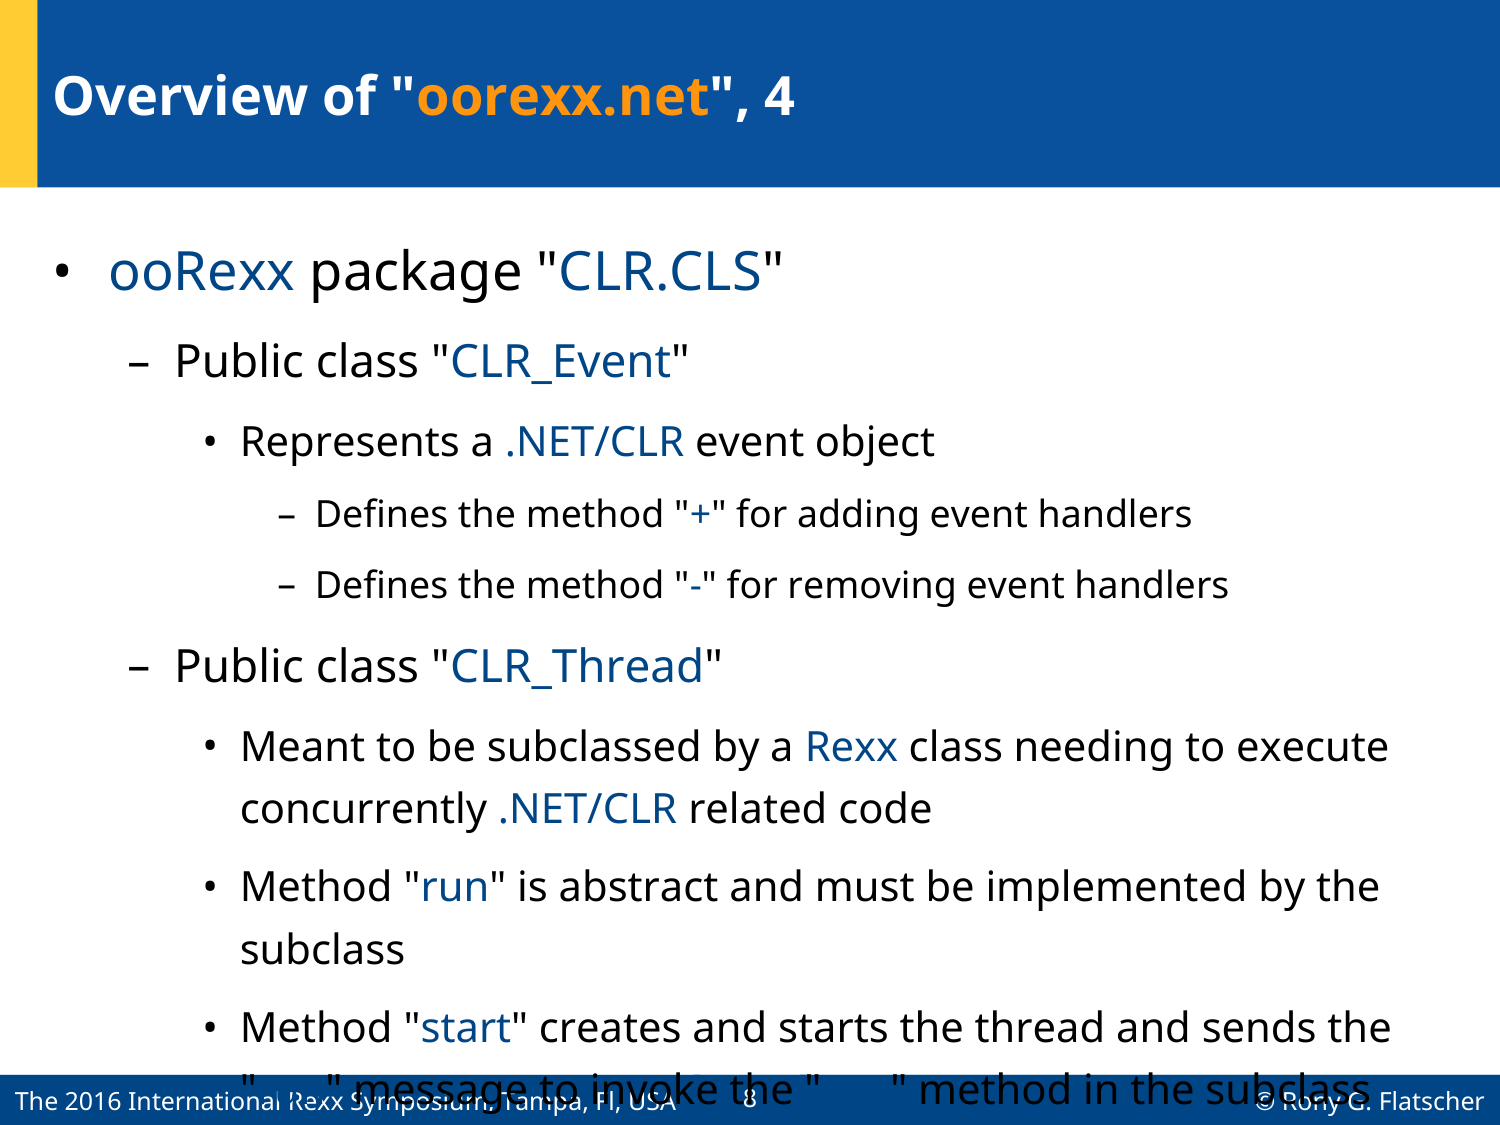

# Overview of "oorexx.net", 4
ooRexx package "CLR.CLS"
Public class "CLR_Event"
Represents a .NET/CLR event object
Defines the method "+" for adding event handlers
Defines the method "-" for removing event handlers
Public class "CLR_Thread"
Meant to be subclassed by a Rexx class needing to execute concurrently .NET/CLR related code
Method "run" is abstract and must be implemented by the subclass
Method "start" creates and starts the thread and sends the "run" message to invoke the "run" method in the subclass